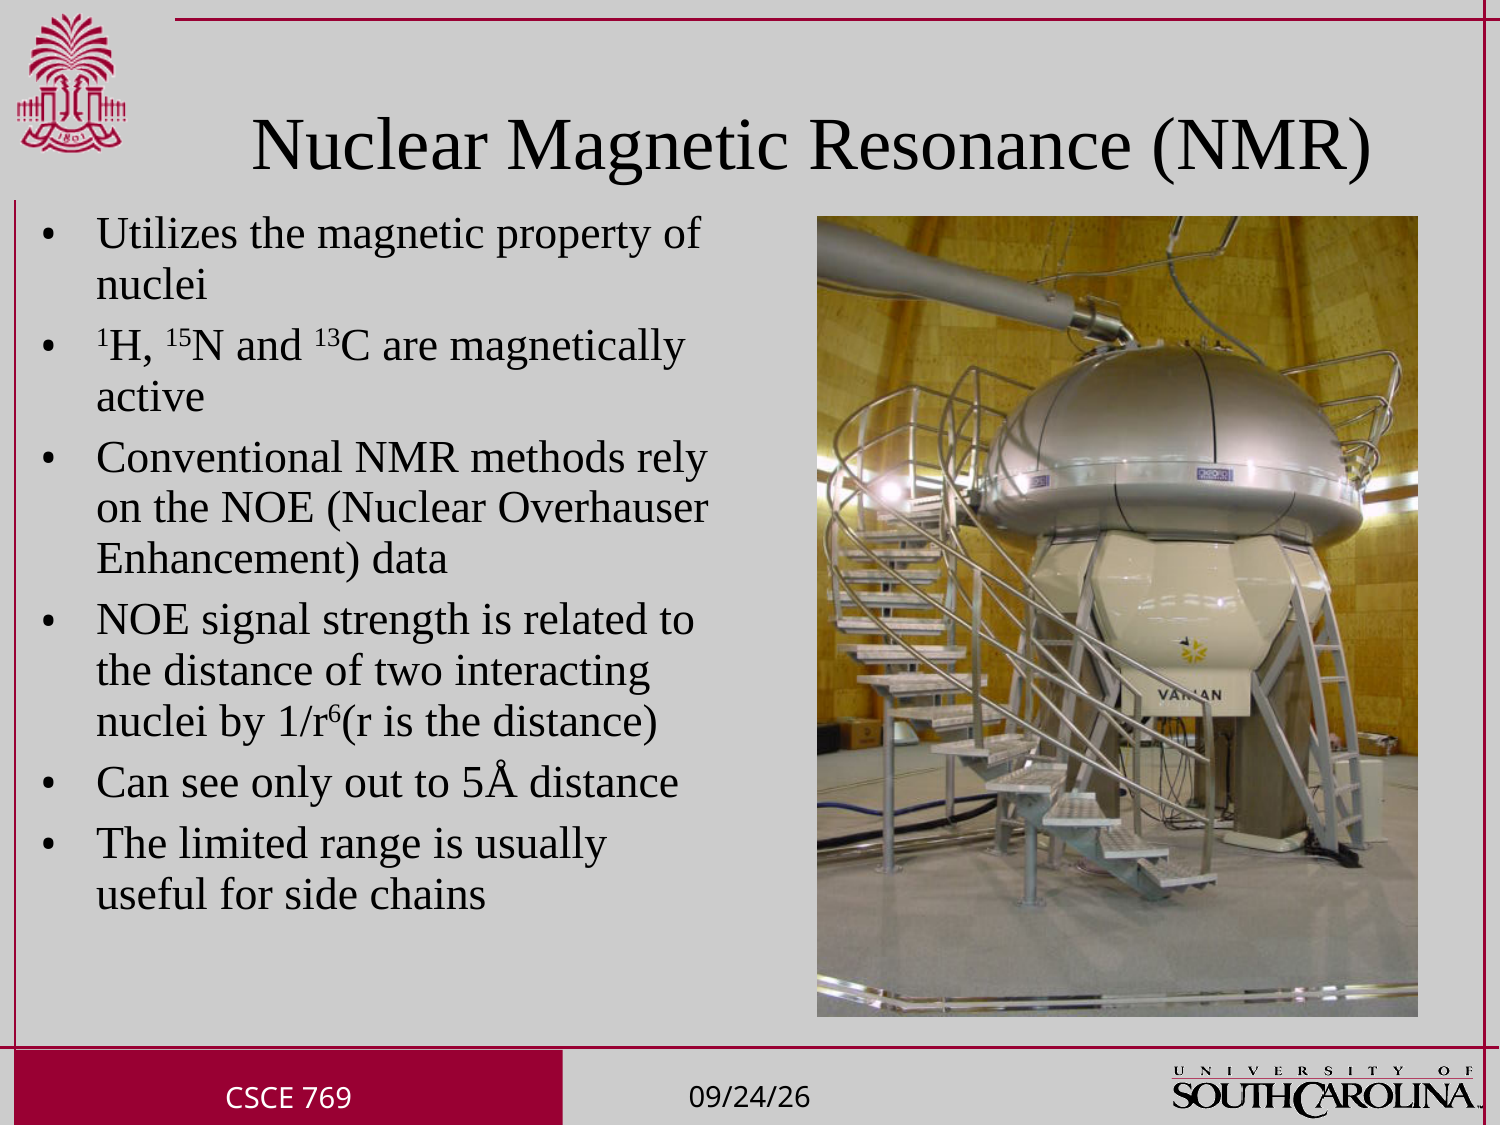

# Nuclear Magnetic Resonance (NMR)
Utilizes the magnetic property of nuclei
1H, 15N and 13C are magnetically active
Conventional NMR methods rely on the NOE (Nuclear Overhauser Enhancement) data
NOE signal strength is related to the distance of two interacting nuclei by 1/r6(r is the distance)
Can see only out to 5Å distance
The limited range is usually useful for side chains